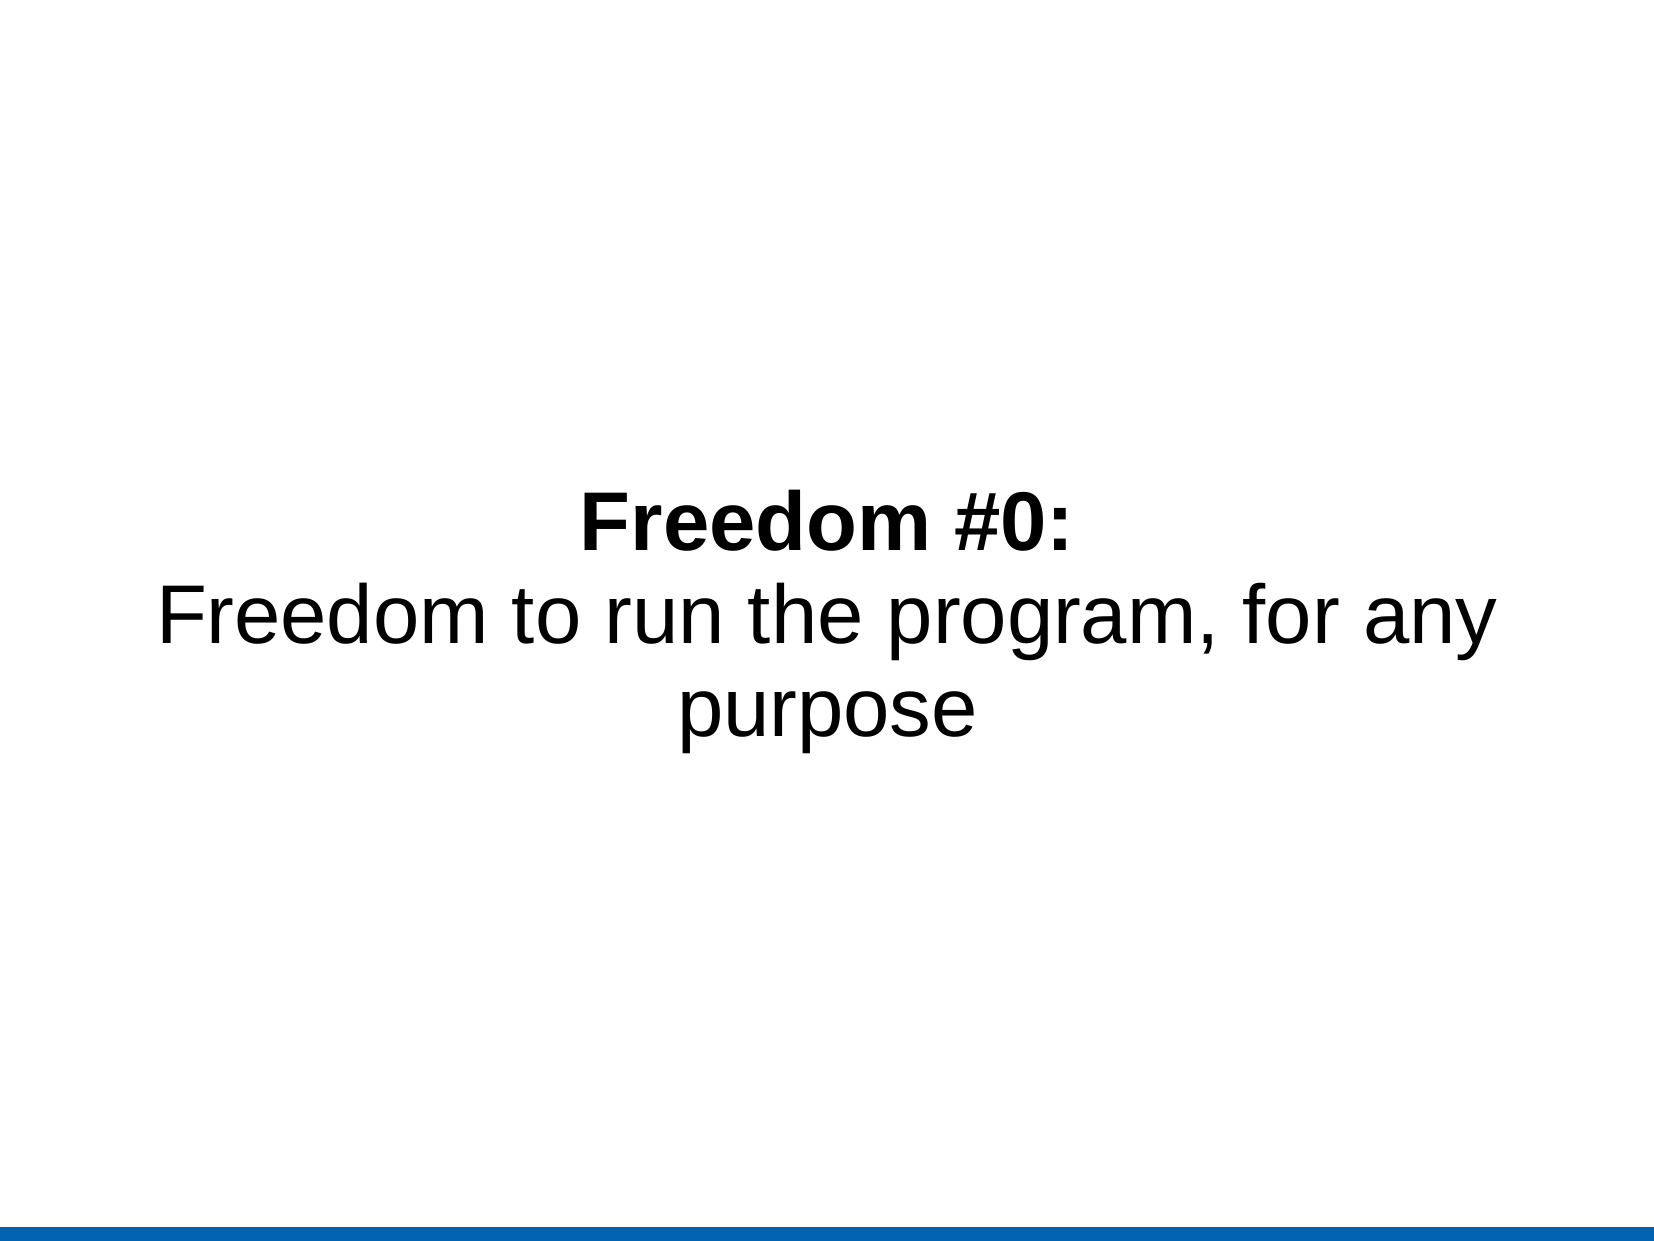

# Freedom #0:
Freedom to run the program, for any purpose